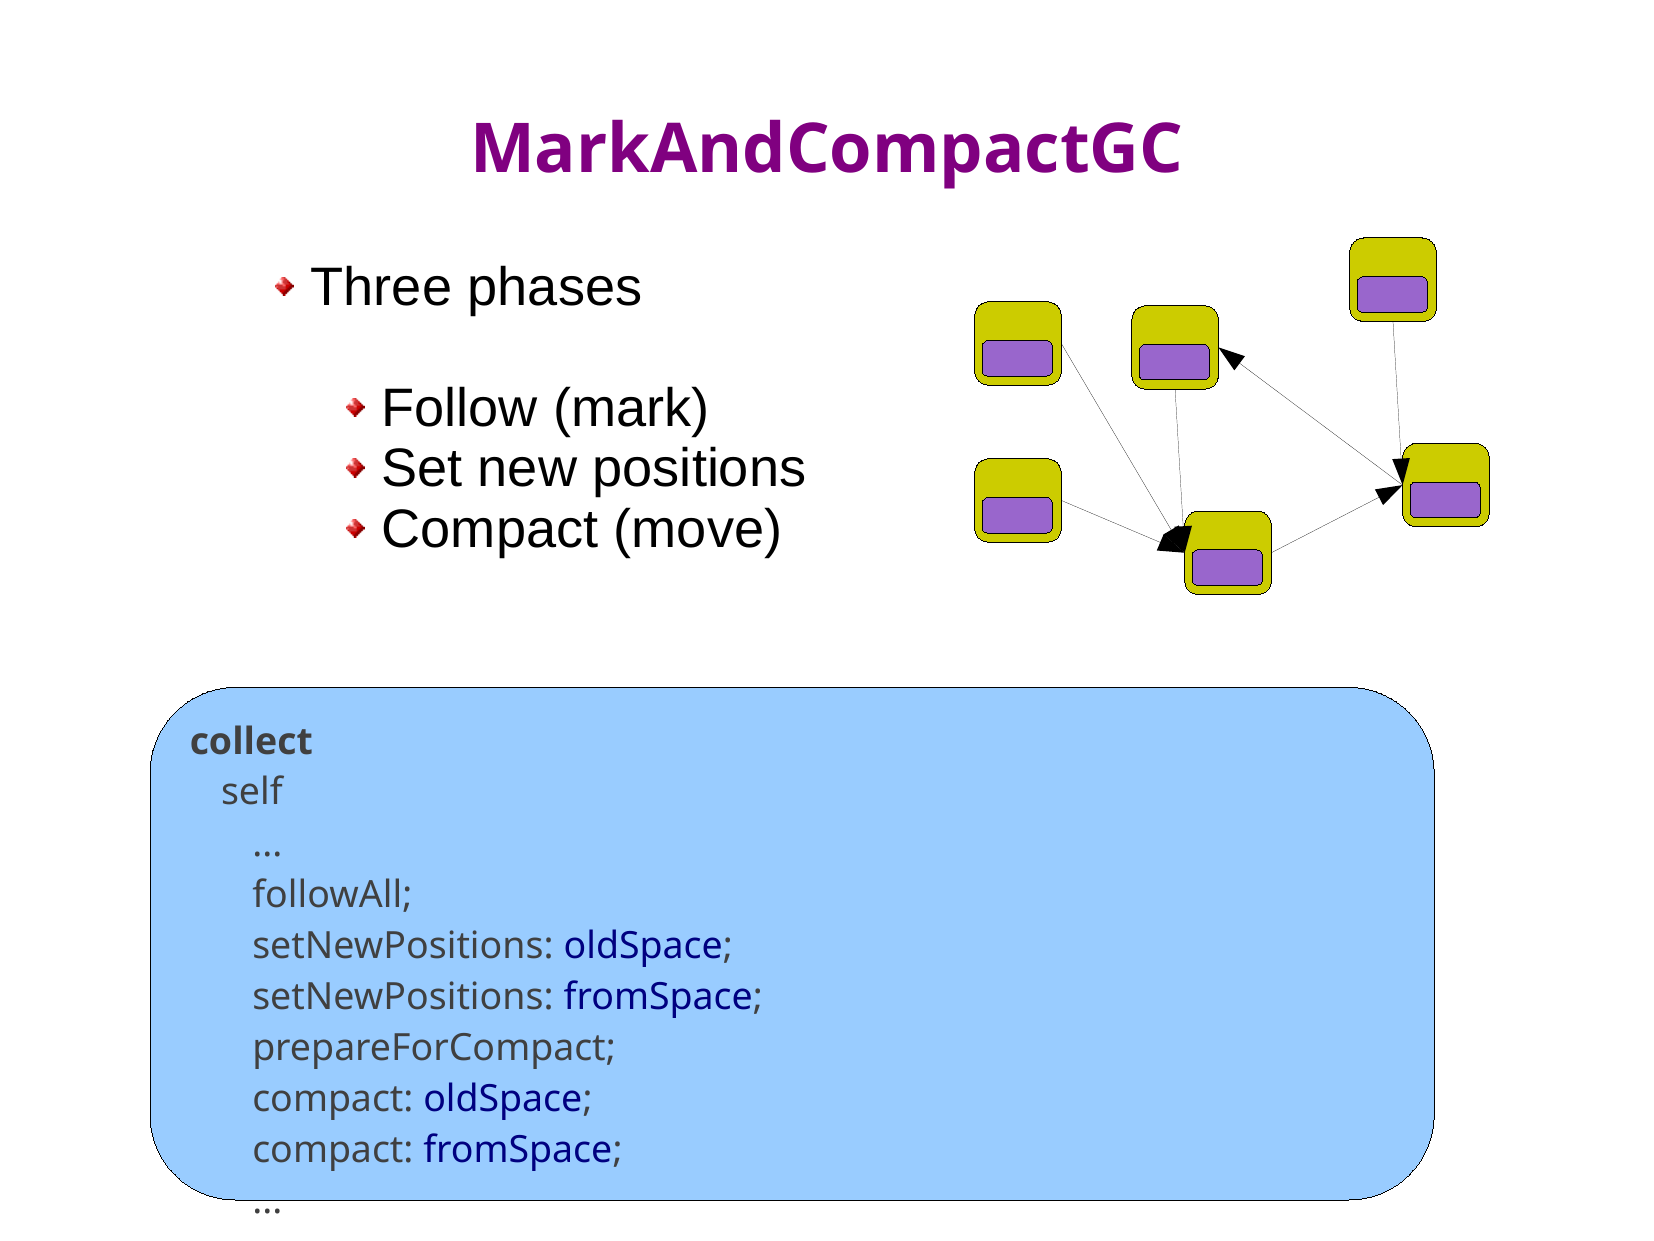

MarkAndCompactGC
Three phases
Follow (mark)
Set new positions
Compact (move)
collect
	self
		...
		followAll;
		setNewPositions: oldSpace;
		setNewPositions: fromSpace;
		prepareForCompact;
		compact: oldSpace;
		compact: fromSpace;
		...